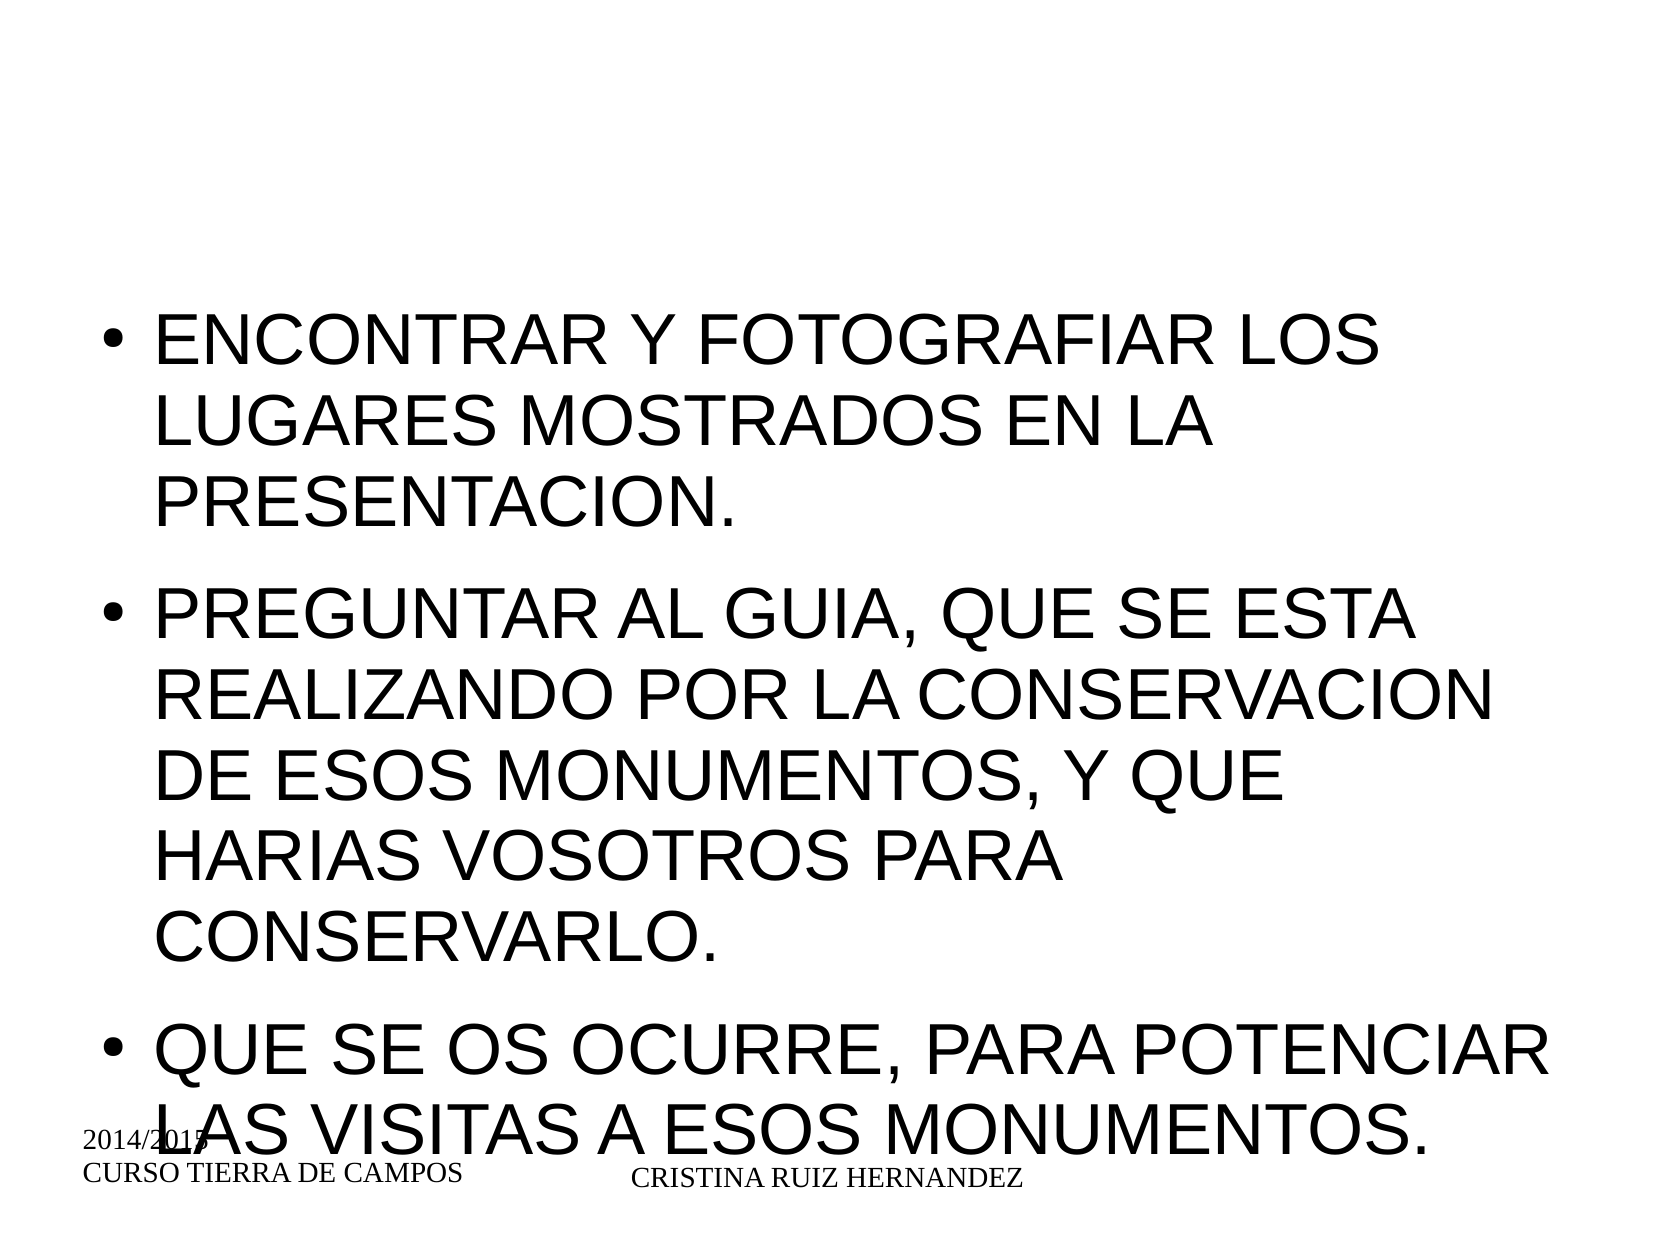

# ACTIVIDADES DURANTE LA VISITA
ENCONTRAR Y FOTOGRAFIAR LOS LUGARES MOSTRADOS EN LA PRESENTACION.
PREGUNTAR AL GUIA, QUE SE ESTA REALIZANDO POR LA CONSERVACION DE ESOS MONUMENTOS, Y QUE HARIAS VOSOTROS PARA CONSERVARLO.
QUE SE OS OCURRE, PARA POTENCIAR LAS VISITAS A ESOS MONUMENTOS.